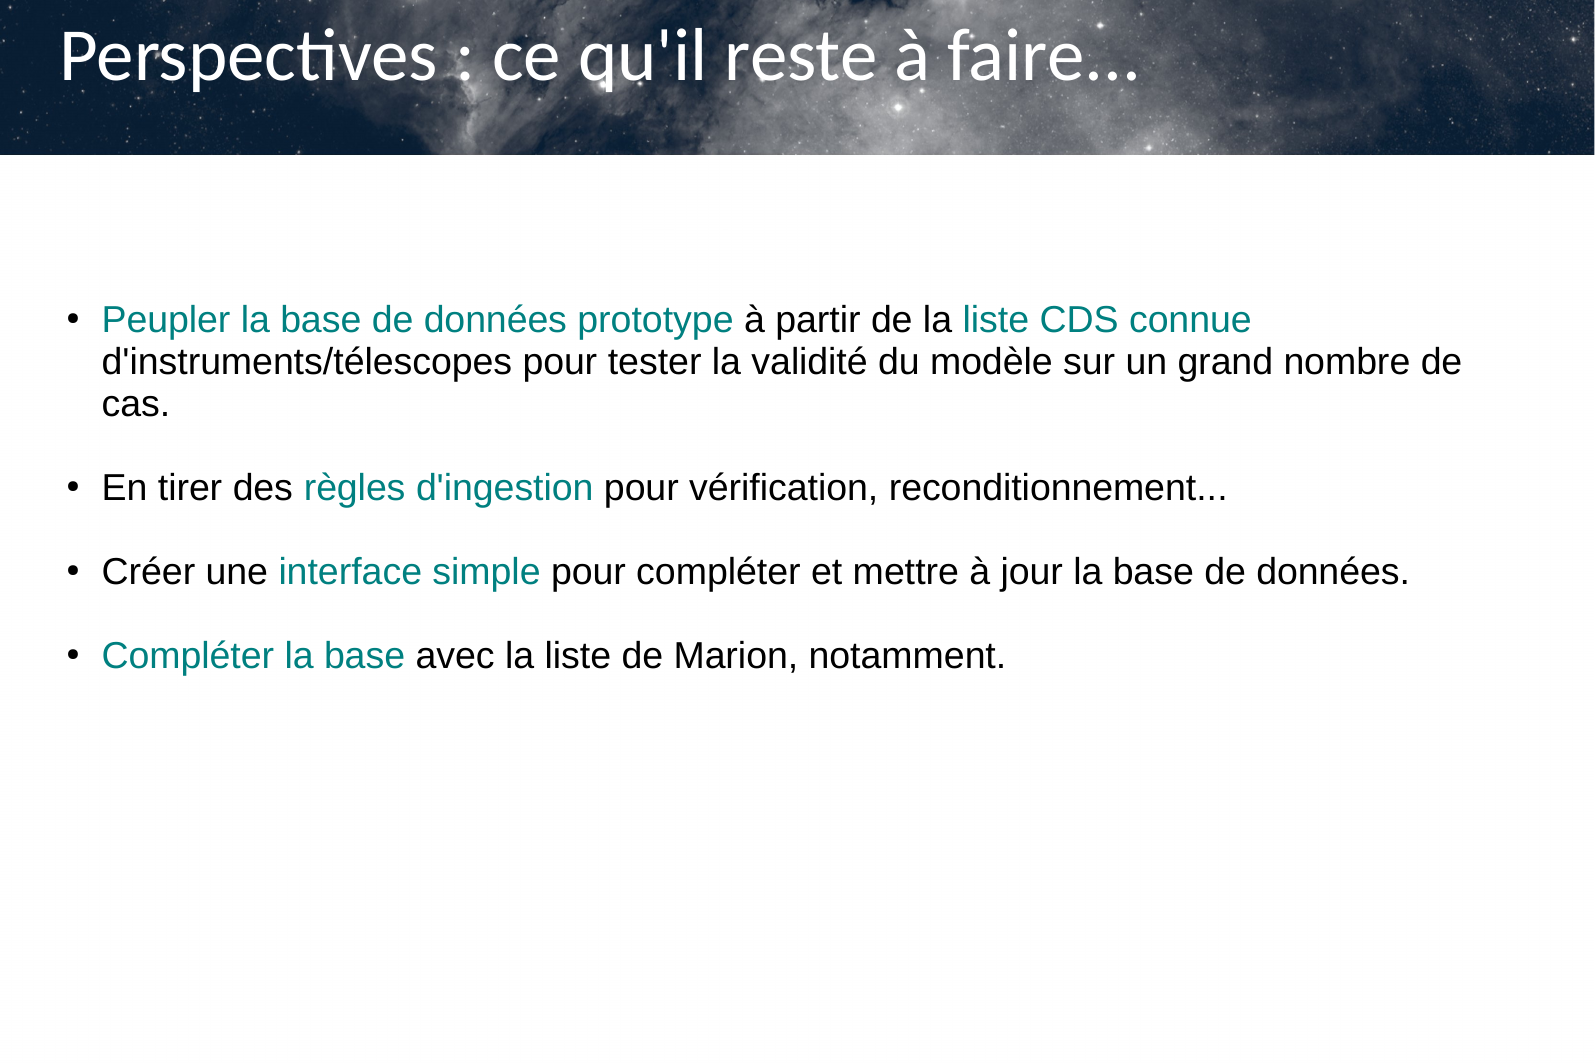

# Perspectives : ce qu'il reste à faire...
Peupler la base de données prototype à partir de la liste CDS connue d'instruments/télescopes pour tester la validité du modèle sur un grand nombre de cas.
En tirer des règles d'ingestion pour vérification, reconditionnement...
Créer une interface simple pour compléter et mettre à jour la base de données.
Compléter la base avec la liste de Marion, notamment.